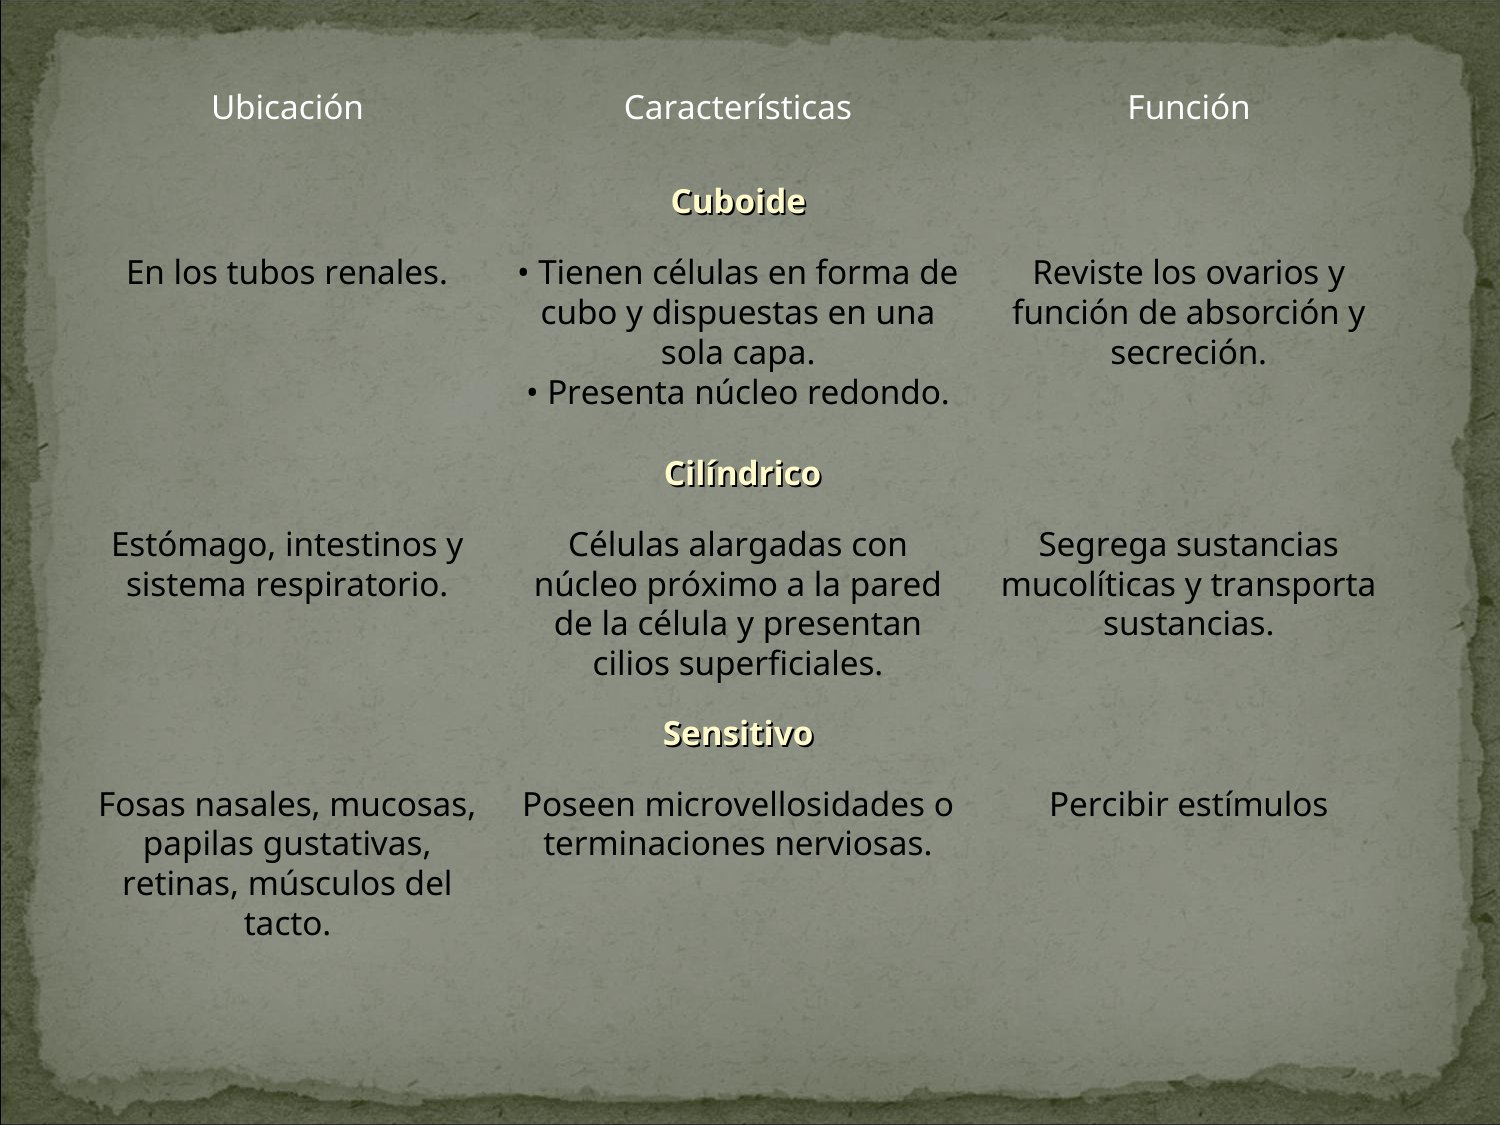

| Ubicación | Características | Función |
| --- | --- | --- |
| Cuboide | | |
| En los tubos renales. | • Tienen células en forma de cubo y dispuestas en una sola capa. • Presenta núcleo redondo. | Reviste los ovarios y función de absorción y secreción. |
| Cilíndrico | | |
| Estómago, intestinos y sistema respiratorio. | Células alargadas con núcleo próximo a la pared de la célula y presentan cilios superficiales. | Segrega sustancias mucolíticas y transporta sustancias. |
| Sensitivo | | |
| Fosas nasales, mucosas, papilas gustativas, retinas, músculos del tacto. | Poseen microvellosidades o terminaciones nerviosas. | Percibir estímulos |